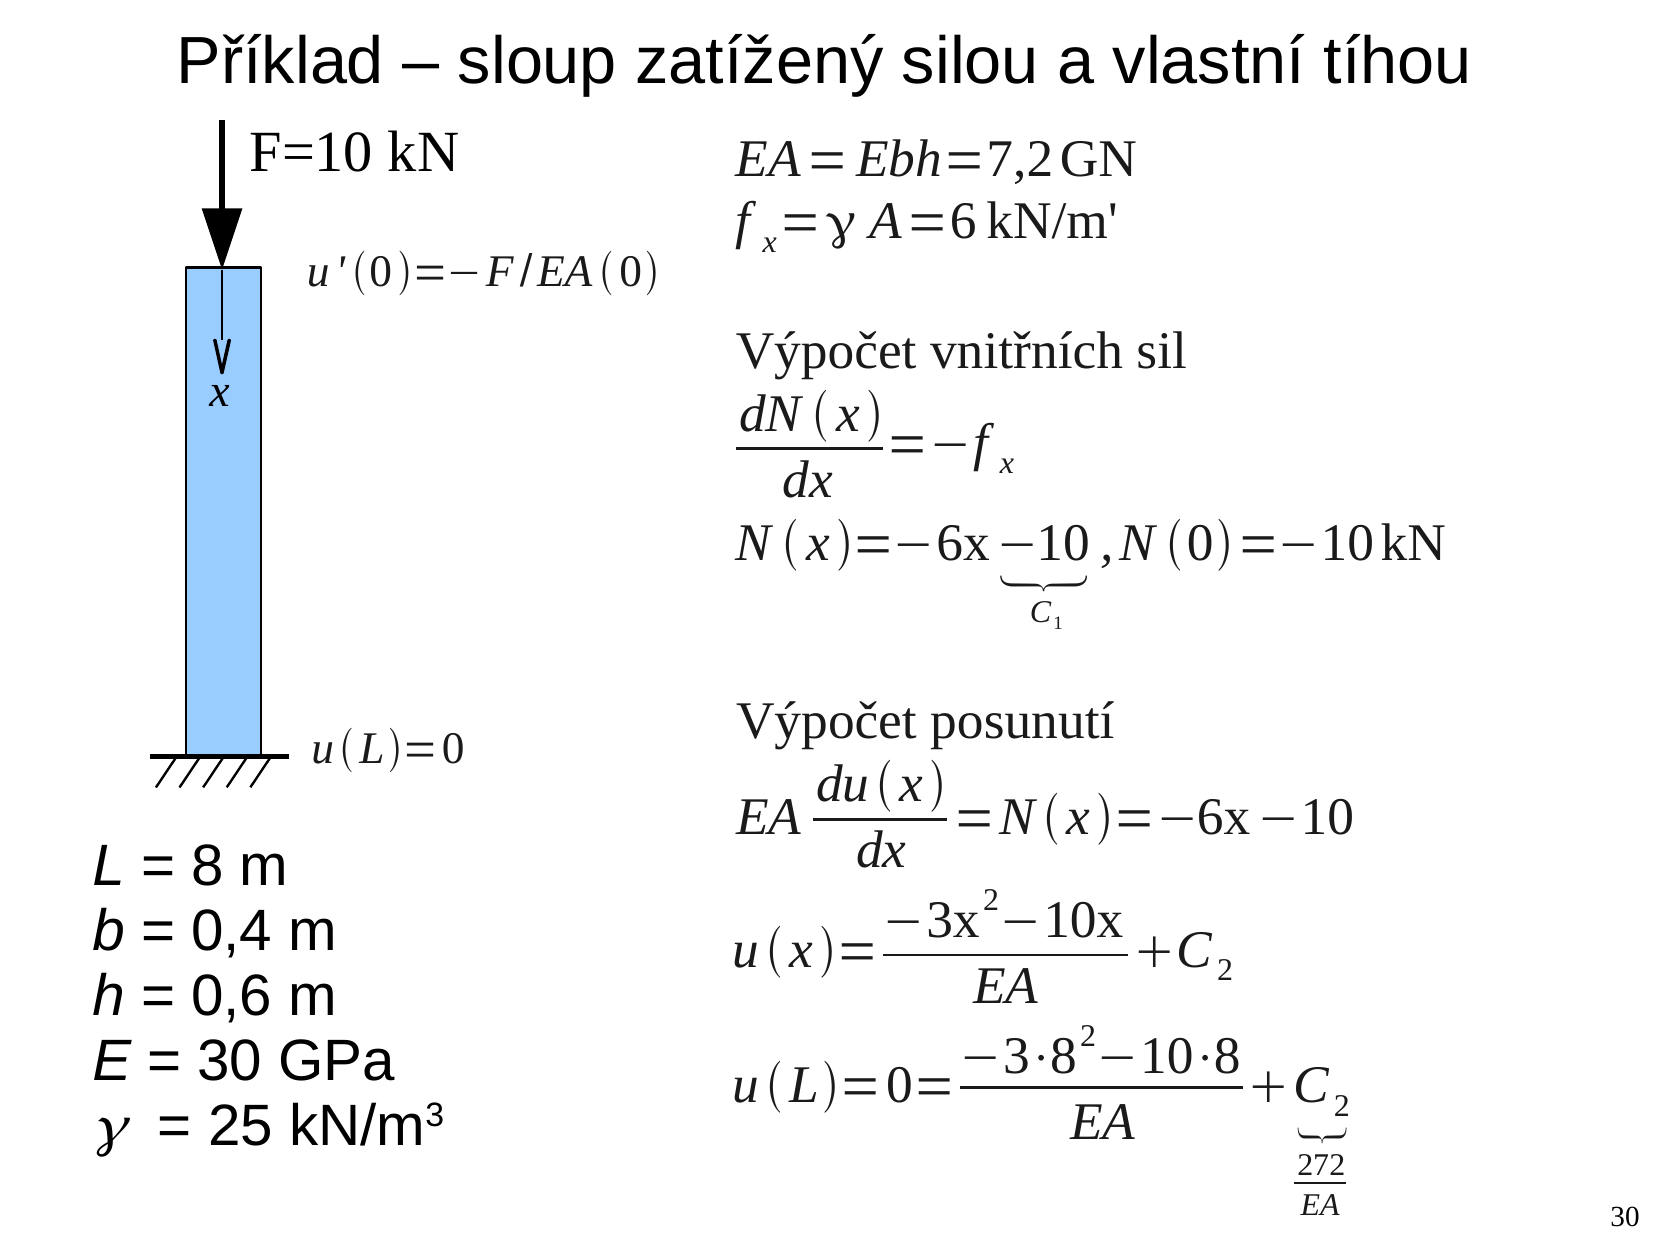

# Příklad – sloup zatížený silou a vlastní tíhou
F=10 kN
x
L = 8 m
b = 0,4 m
h = 0,6 m
E = 30 GPa
g = 25 kN/m3
30